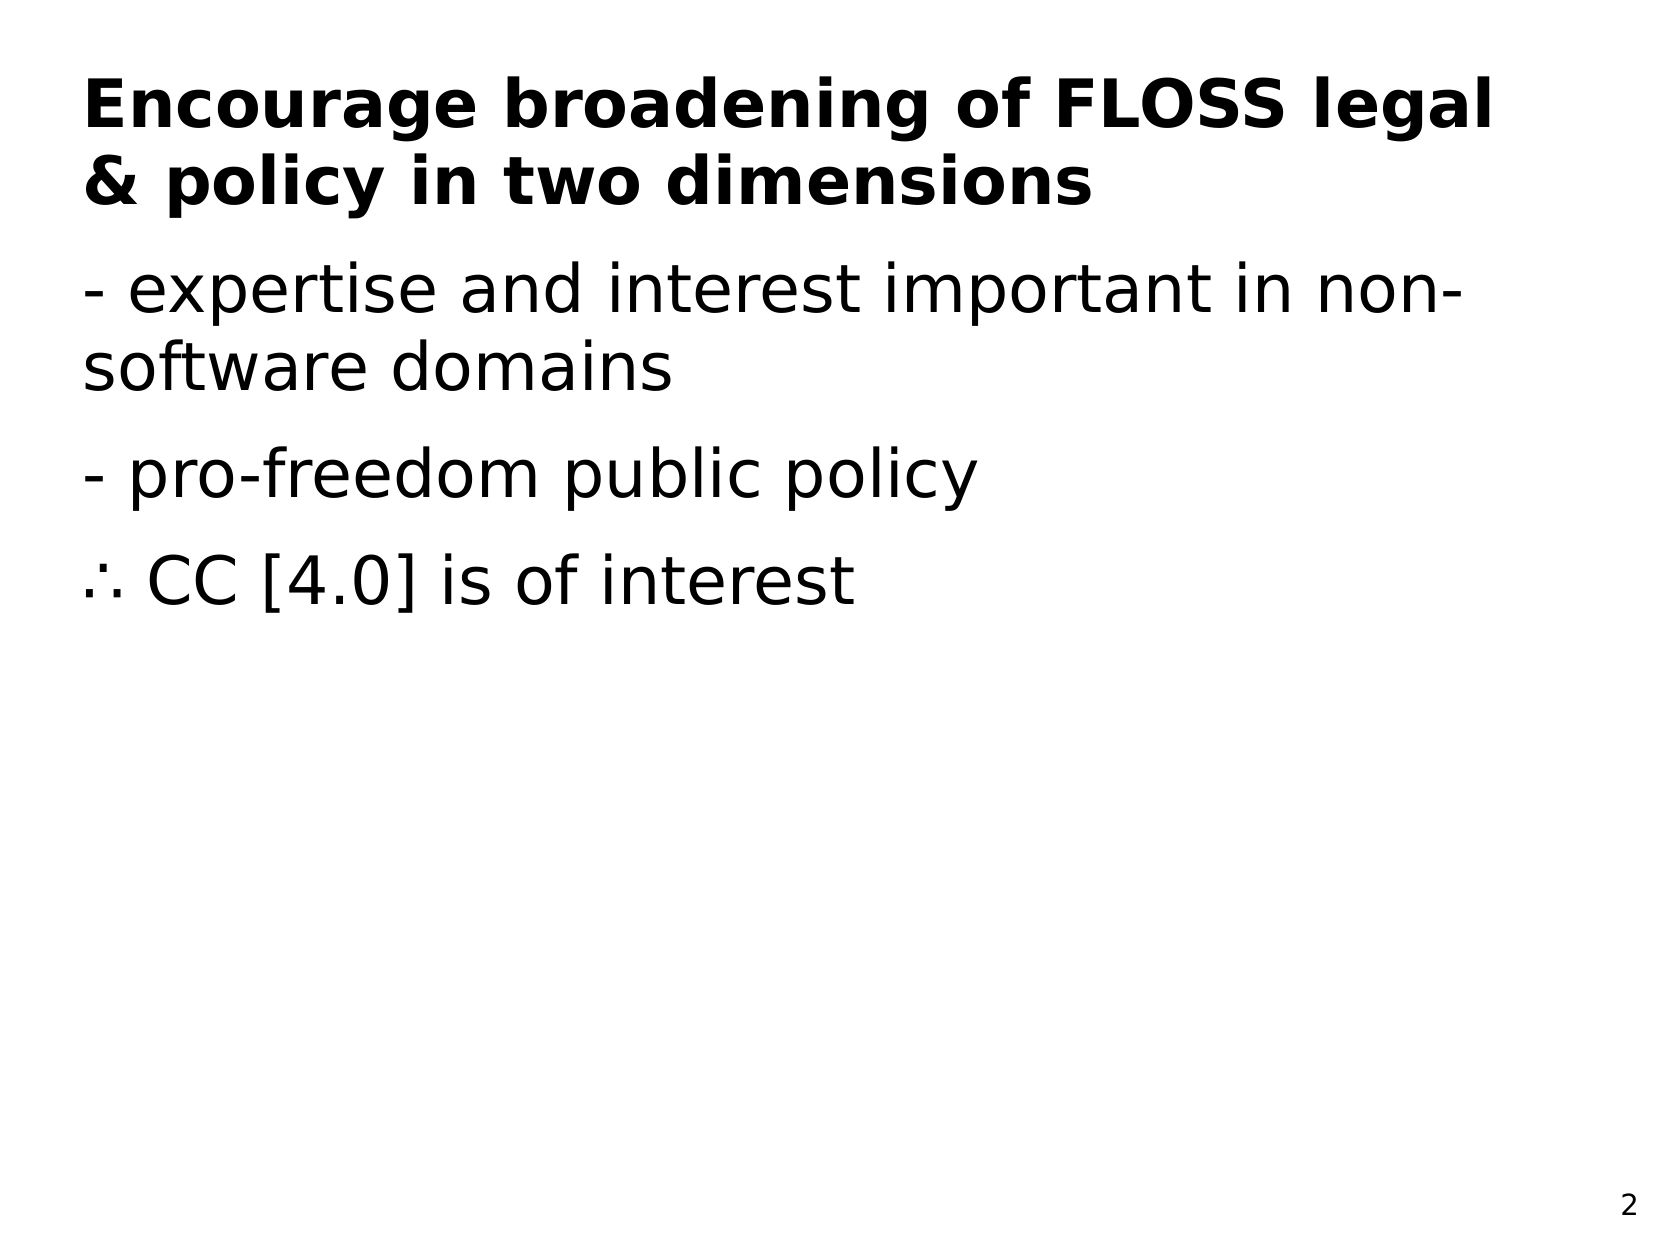

# Encourage broadening of FLOSS legal & policy in two dimensions
- expertise and interest important in non-software domains
- pro-freedom public policy
∴ CC [4.0] is of interest